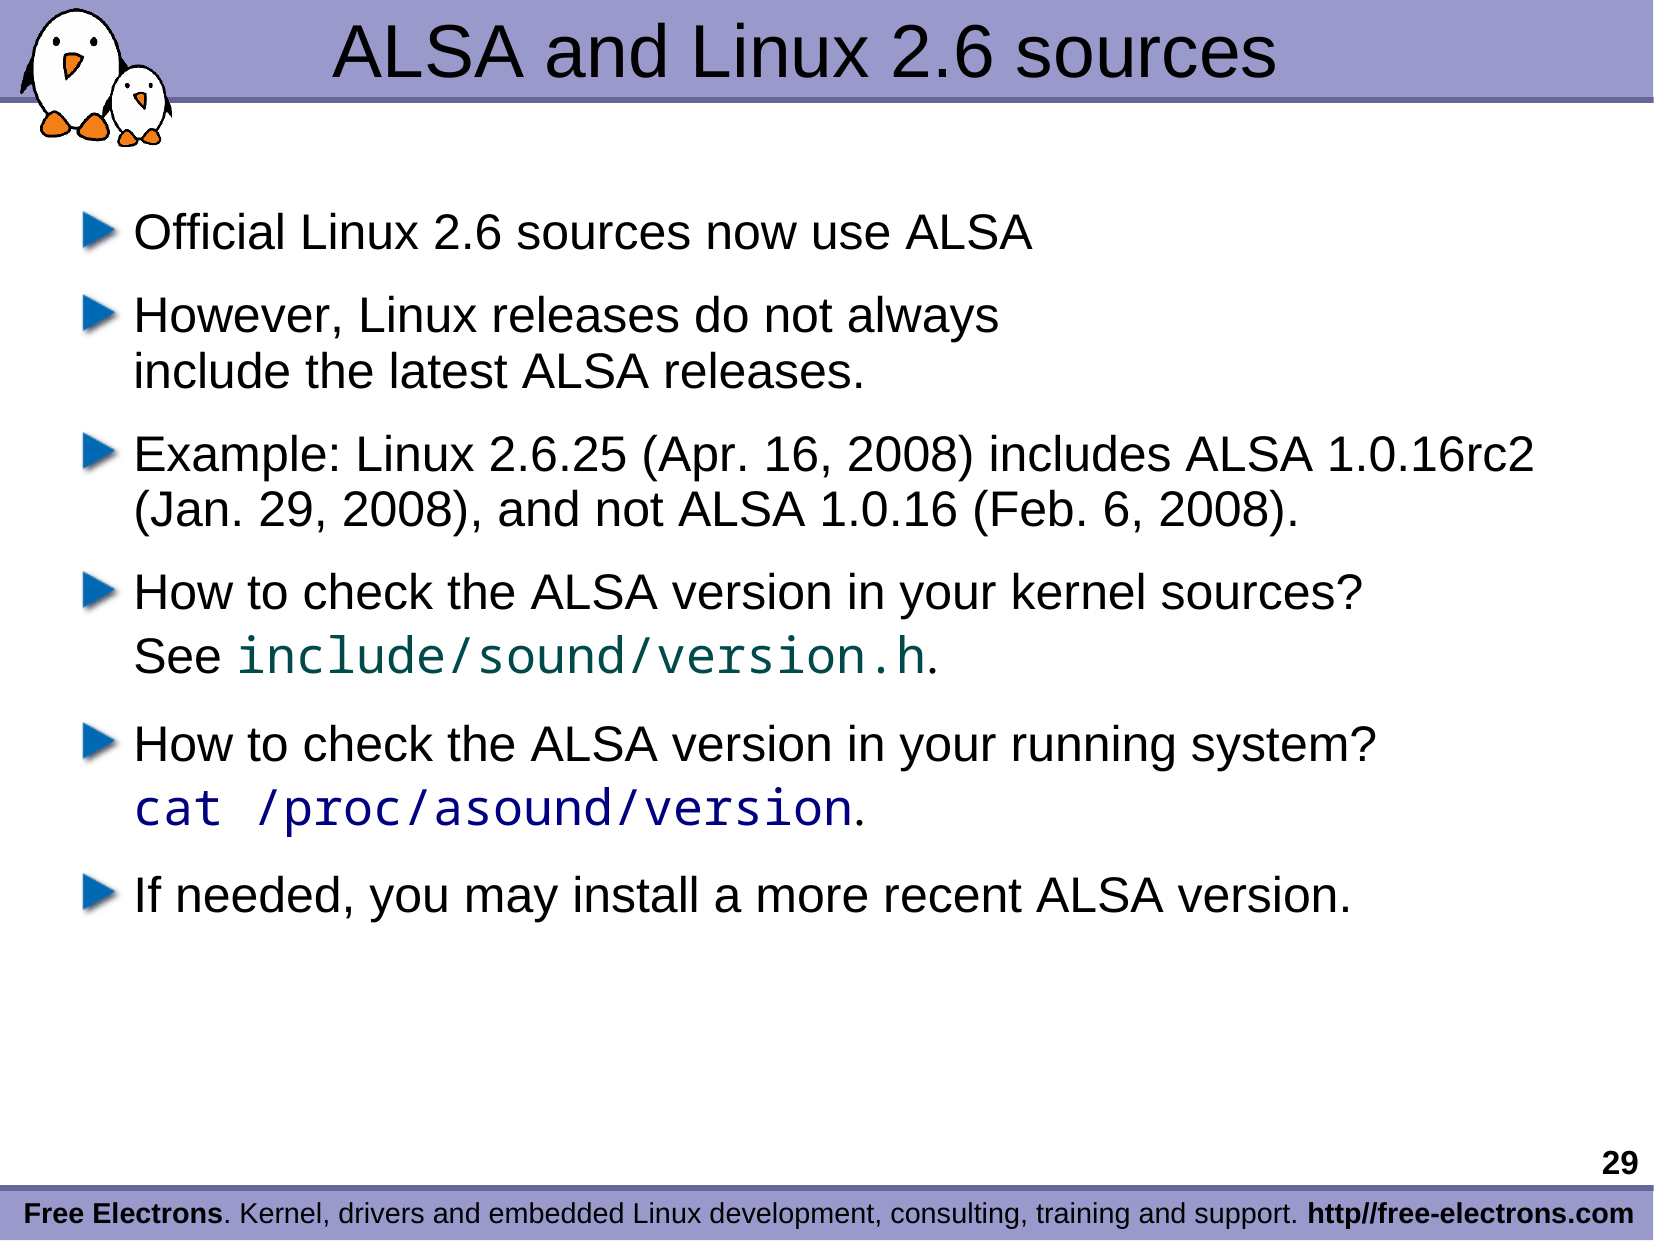

# ALSA and Linux 2.6 sources
Official Linux 2.6 sources now use ALSA
However, Linux releases do not always
include the latest ALSA releases.
Example: Linux 2.6.25 (Apr. 16, 2008) includes ALSA 1.0.16rc2 (Jan. 29, 2008), and not ALSA 1.0.16 (Feb. 6, 2008).
How to check the ALSA version in your kernel sources?
See include/sound/version.h.
How to check the ALSA version in your running system?
cat /proc/asound/version.
If needed, you may install a more recent ALSA version.